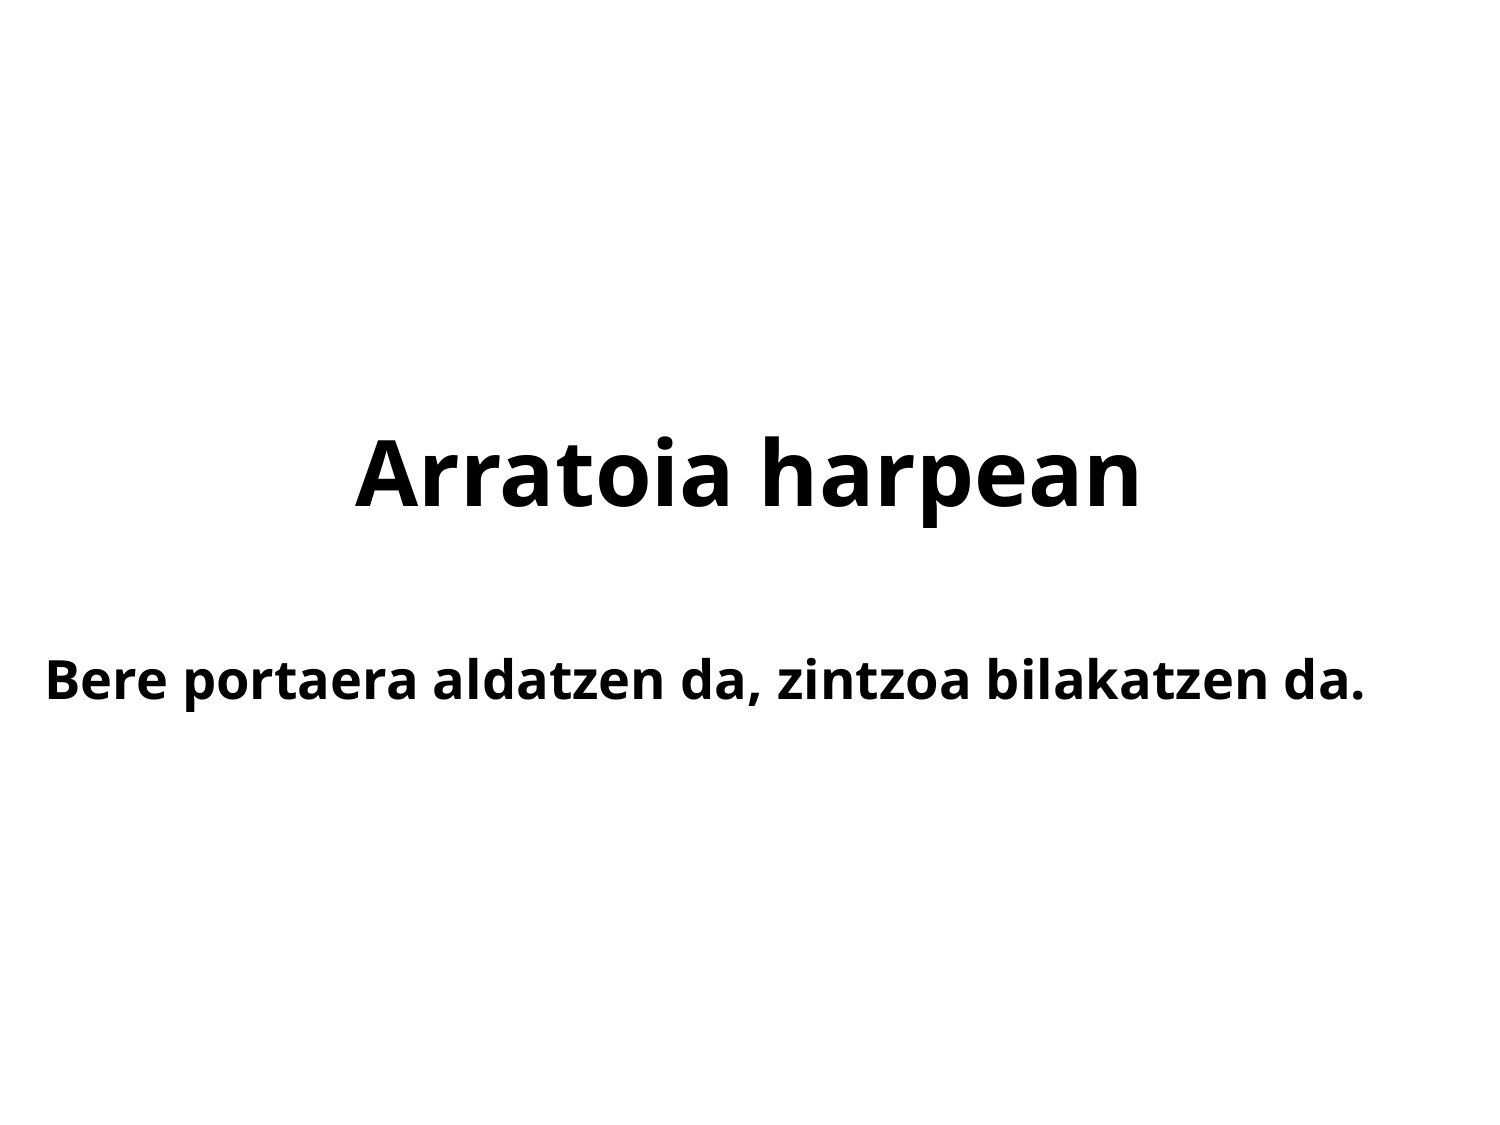

# Arratoia harpean
Bere portaera aldatzen da, zintzoa bilakatzen da.